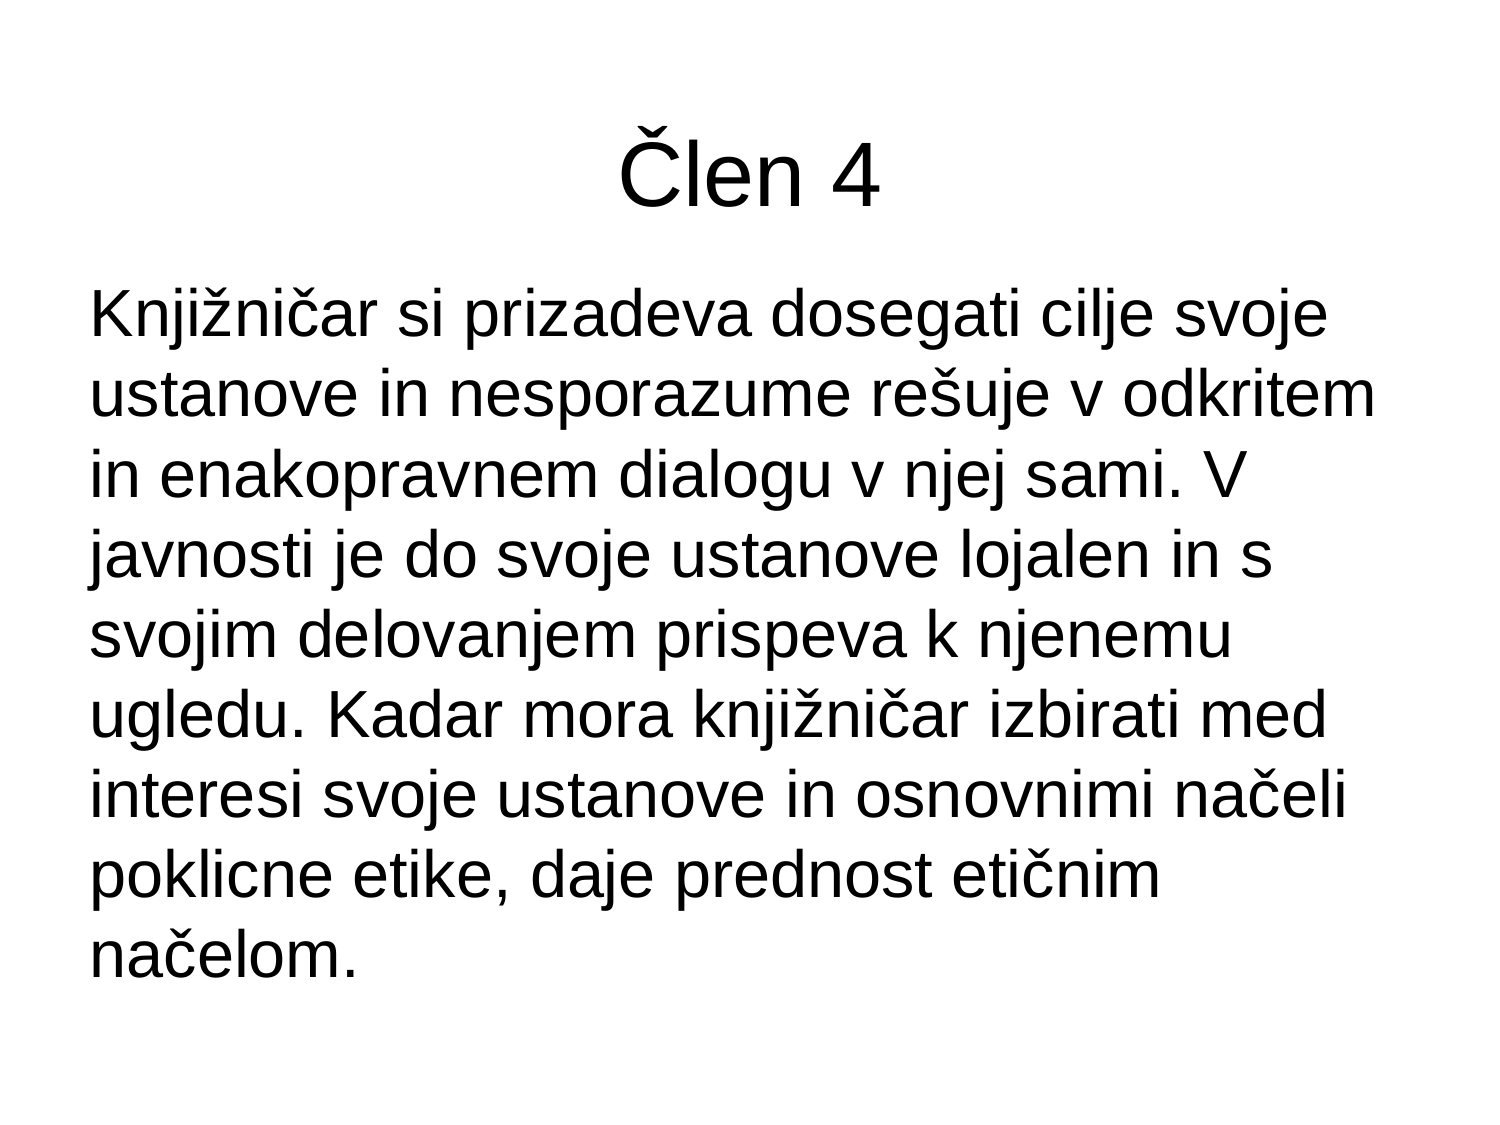

# Člen 4
Knjižničar si prizadeva dosegati cilje svoje
ustanove in nesporazume rešuje v odkritem
in enakopravnem dialogu v njej sami. V
javnosti je do svoje ustanove lojalen in s
svojim delovanjem prispeva k njenemu
ugledu. Kadar mora knjižničar izbirati med
interesi svoje ustanove in osnovnimi načeli
poklicne etike, daje prednost etičnim
načelom.
9
Oddelek za bibliotekarstvo, informacijsko znanost in knjigarstvo, Filozofska fakulteta